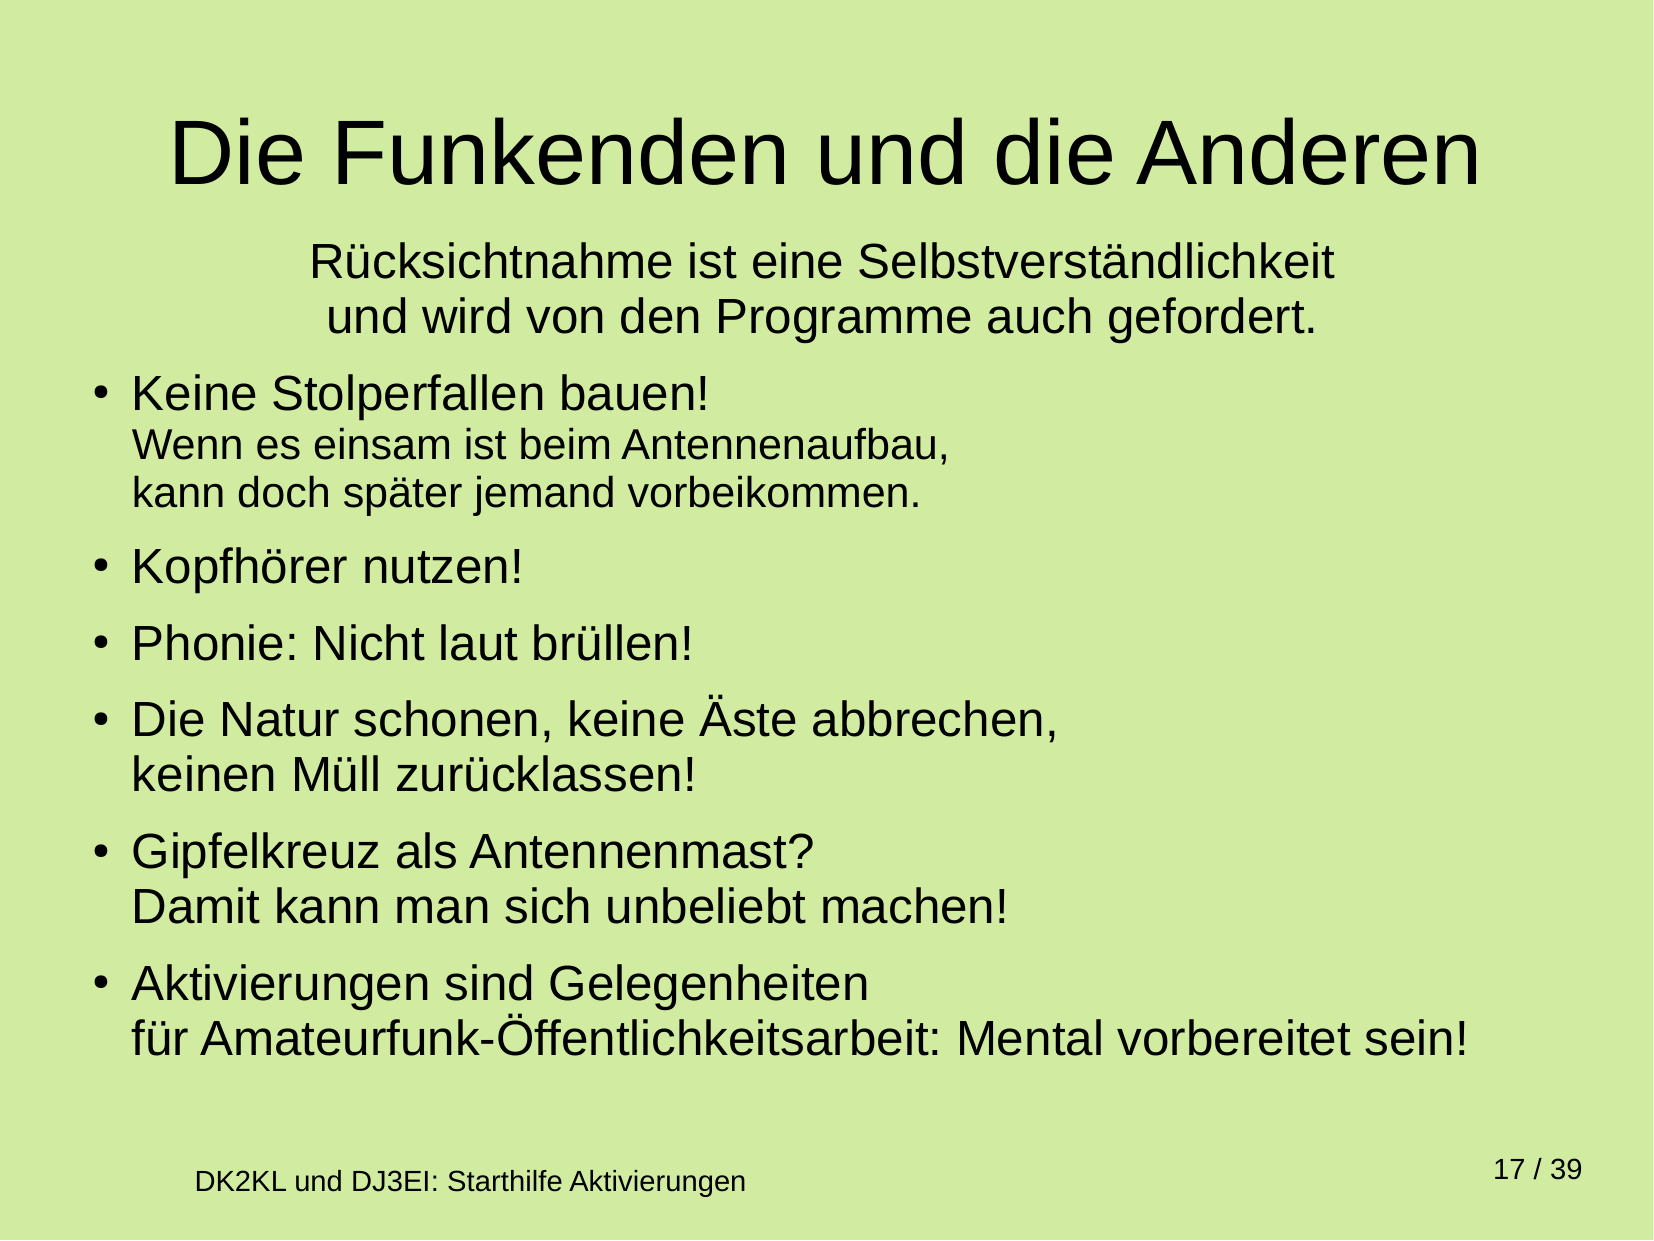

# Die Funkenden und die Anderen
Rücksichtnahme ist eine Selbstverständlichkeit
und wird von den Programme auch gefordert.
Keine Stolperfallen bauen!
Wenn es einsam ist beim Antennenaufbau,
kann doch später jemand vorbeikommen.
Kopfhörer nutzen!
Phonie: Nicht laut brüllen!
Die Natur schonen, keine Äste abbrechen,
keinen Müll zurücklassen!
Gipfelkreuz als Antennenmast?
Damit kann man sich unbeliebt machen!
Aktivierungen sind Gelegenheiten
für Amateurfunk-Öffentlichkeitsarbeit: Mental vorbereitet sein!